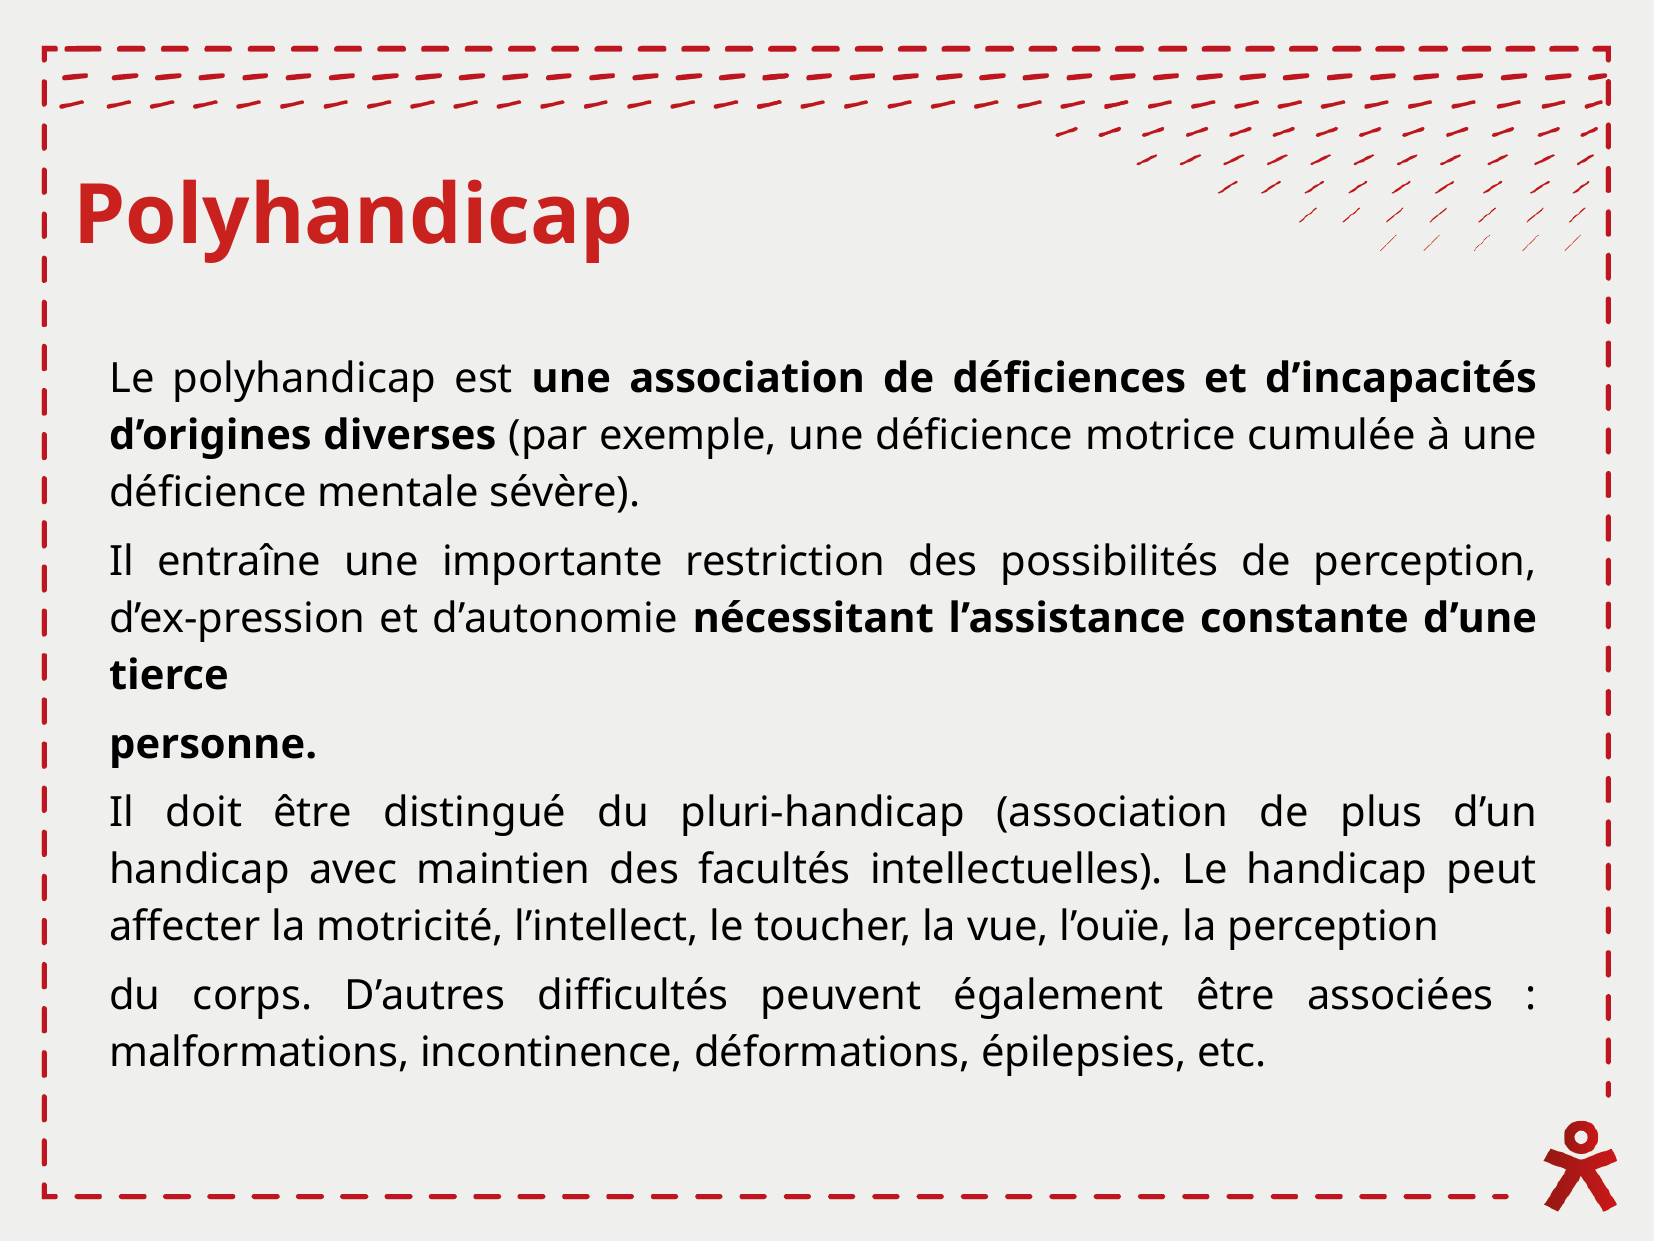

Polyhandicap
Le polyhandicap est une association de déficiences et d’incapacités d’origines diverses (par exemple, une déficience motrice cumulée à une déficience mentale sévère).
Il entraîne une importante restriction des possibilités de perception, d’ex-pression et d’autonomie nécessitant l’assistance constante d’une tierce
personne.
Il doit être distingué du pluri-handicap (association de plus d’un handicap avec maintien des facultés intellectuelles). Le handicap peut affecter la motricité, l’intellect, le toucher, la vue, l’ouïe, la perception
du corps. D’autres difficultés peuvent également être associées : malformations, incontinence, déformations, épilepsies, etc.